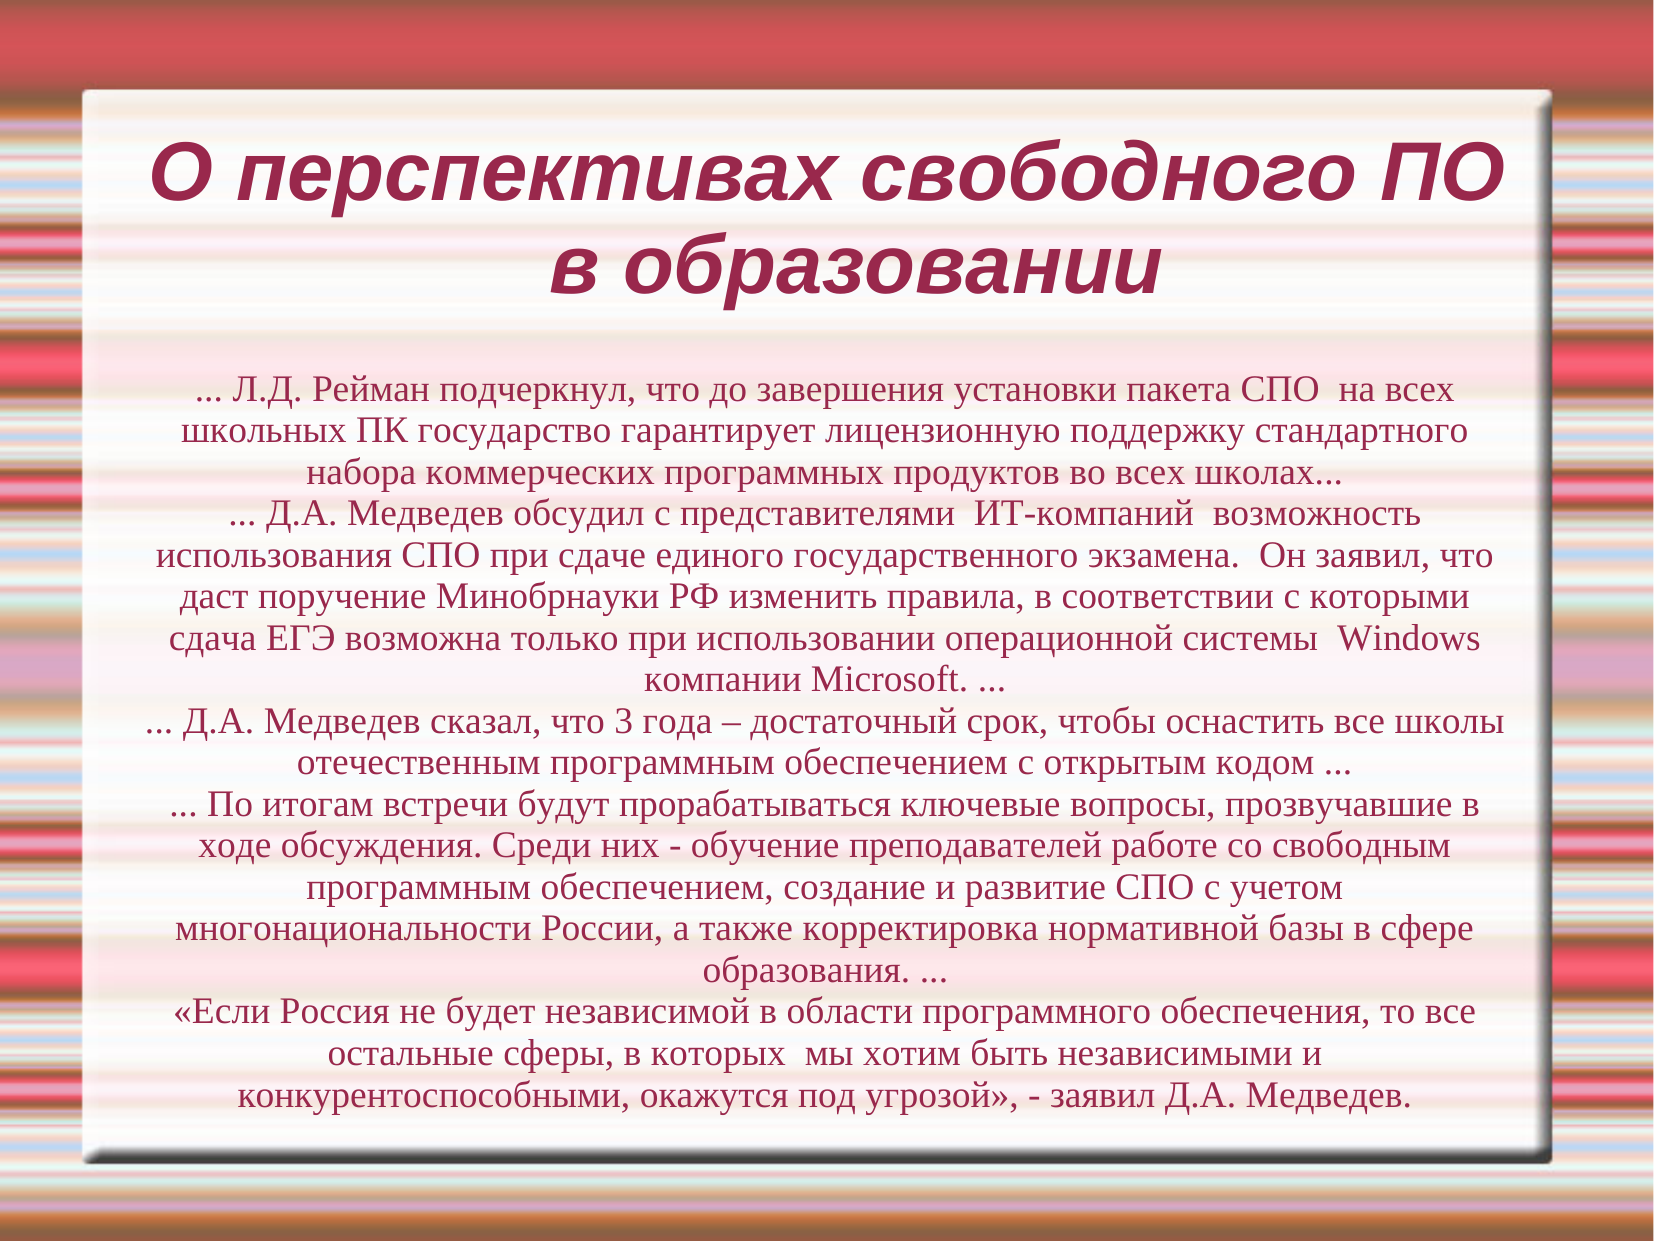

# О перспективах свободного ПО в образовании
... Л.Д. Рейман подчеркнул, что до завершения установки пакета СПО на всех школьных ПК государство гарантирует лицензионную поддержку стандартного набора коммерческих программных продуктов во всех школах...
... Д.А. Медведев обсудил с представителями ИТ-компаний возможность использования СПО при сдаче единого государственного экзамена. Он заявил, что даст поручение Минобрнауки РФ изменить правила, в соответствии с которыми сдача ЕГЭ возможна только при использовании операционной системы Windows компании Microsoft. ...
... Д.А. Медведев сказал, что 3 года – достаточный срок, чтобы оснастить все школы отечественным программным обеспечением с открытым кодом ...
... По итогам встречи будут прорабатываться ключевые вопросы, прозвучавшие в ходе обсуждения. Среди них - обучение преподавателей работе со свободным программным обеспечением, создание и развитие СПО с учетом многонациональности России, а также корректировка нормативной базы в сфере образования. ...
«Если Россия не будет независимой в области программного обеспечения, то все остальные сферы, в которых мы хотим быть независимыми и конкурентоспособными, окажутся под угрозой», - заявил Д.А. Медведев.